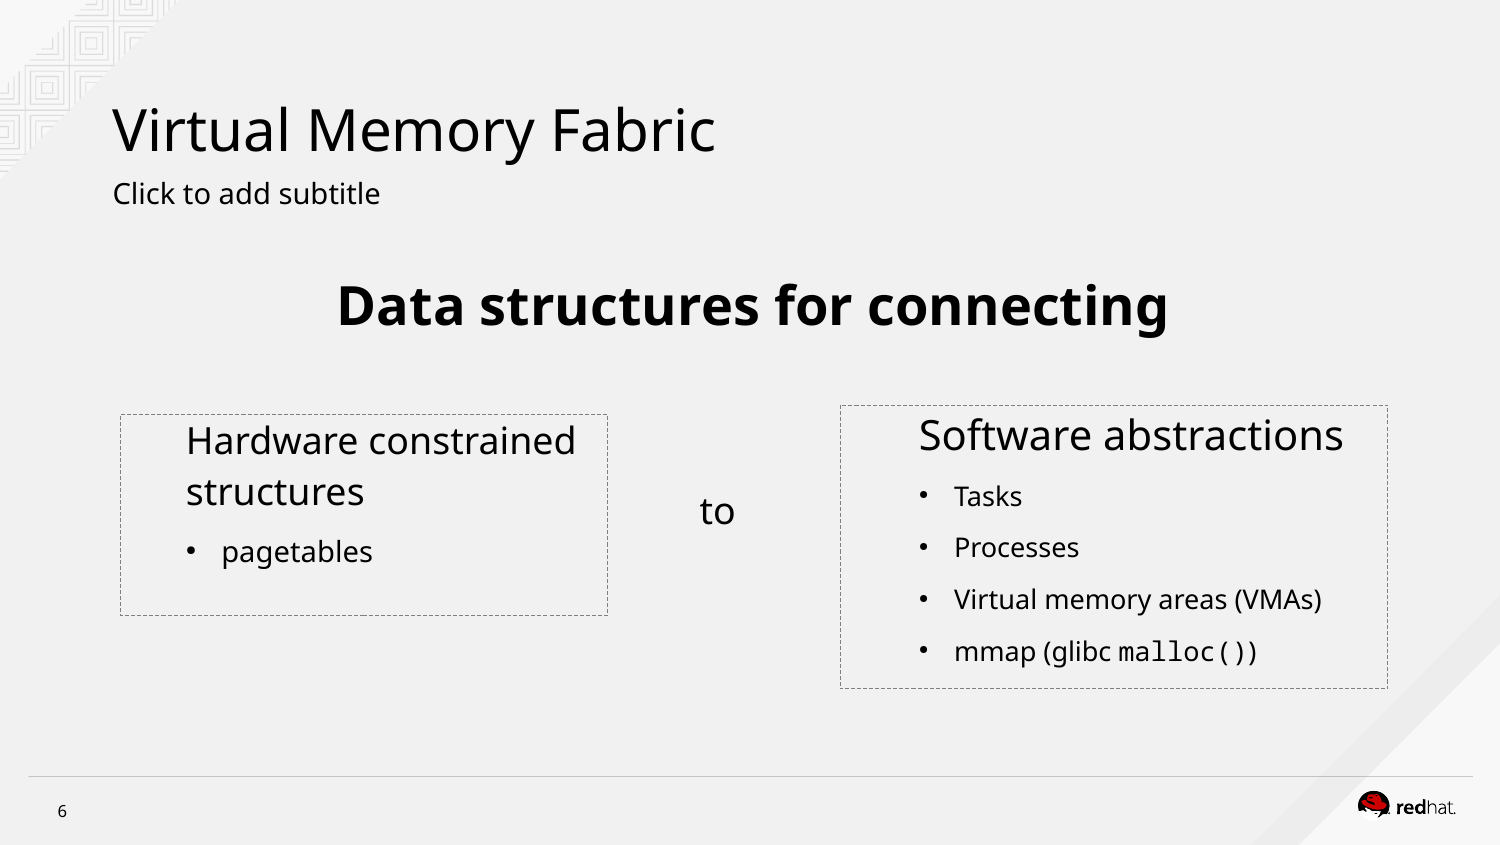

# Virtual Memory Fabric
Click to add subtitle
Data structures for connecting
Software abstractions
Tasks
Processes
Virtual memory areas (VMAs)
mmap (glibc malloc())
Hardware constrained structures
pagetables
to
6